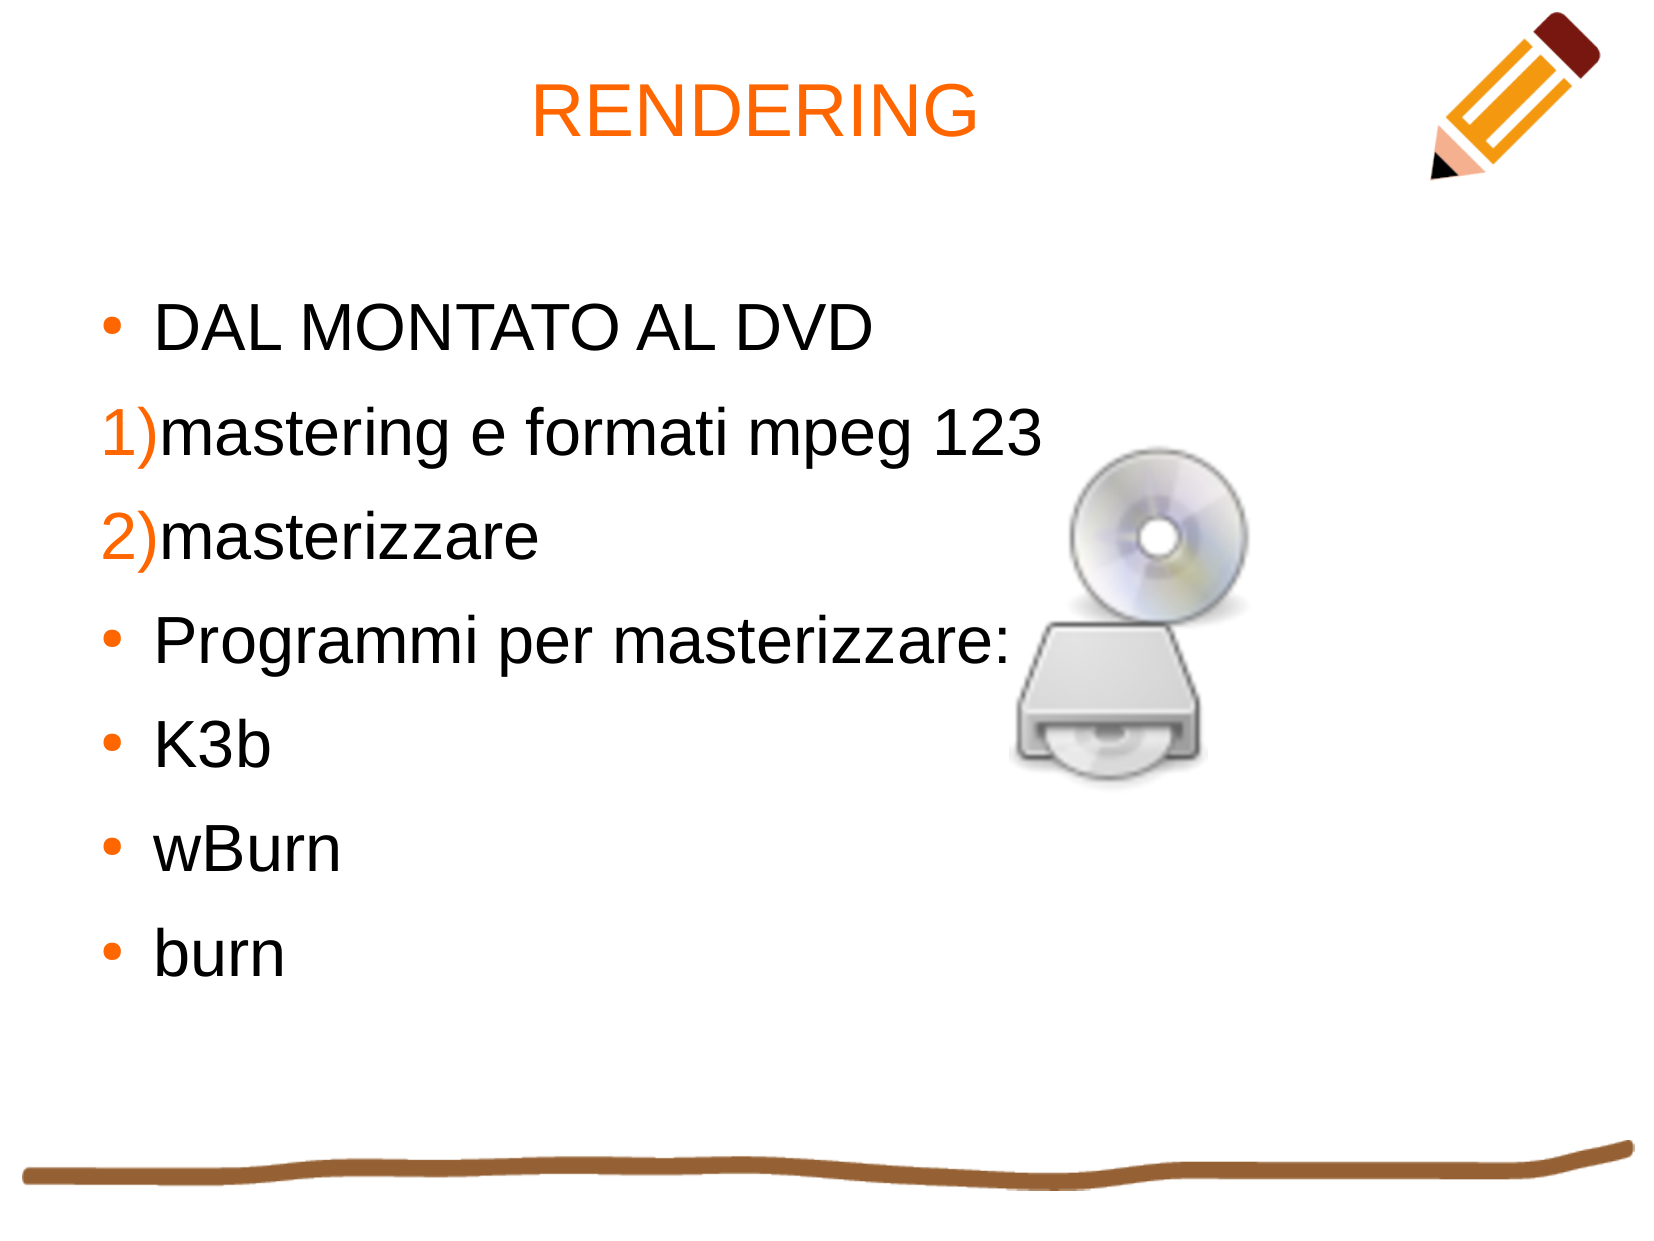

# RENDERING
DAL MONTATO AL DVD
mastering e formati mpeg 123
masterizzare
Programmi per masterizzare:
K3b
wBurn
burn